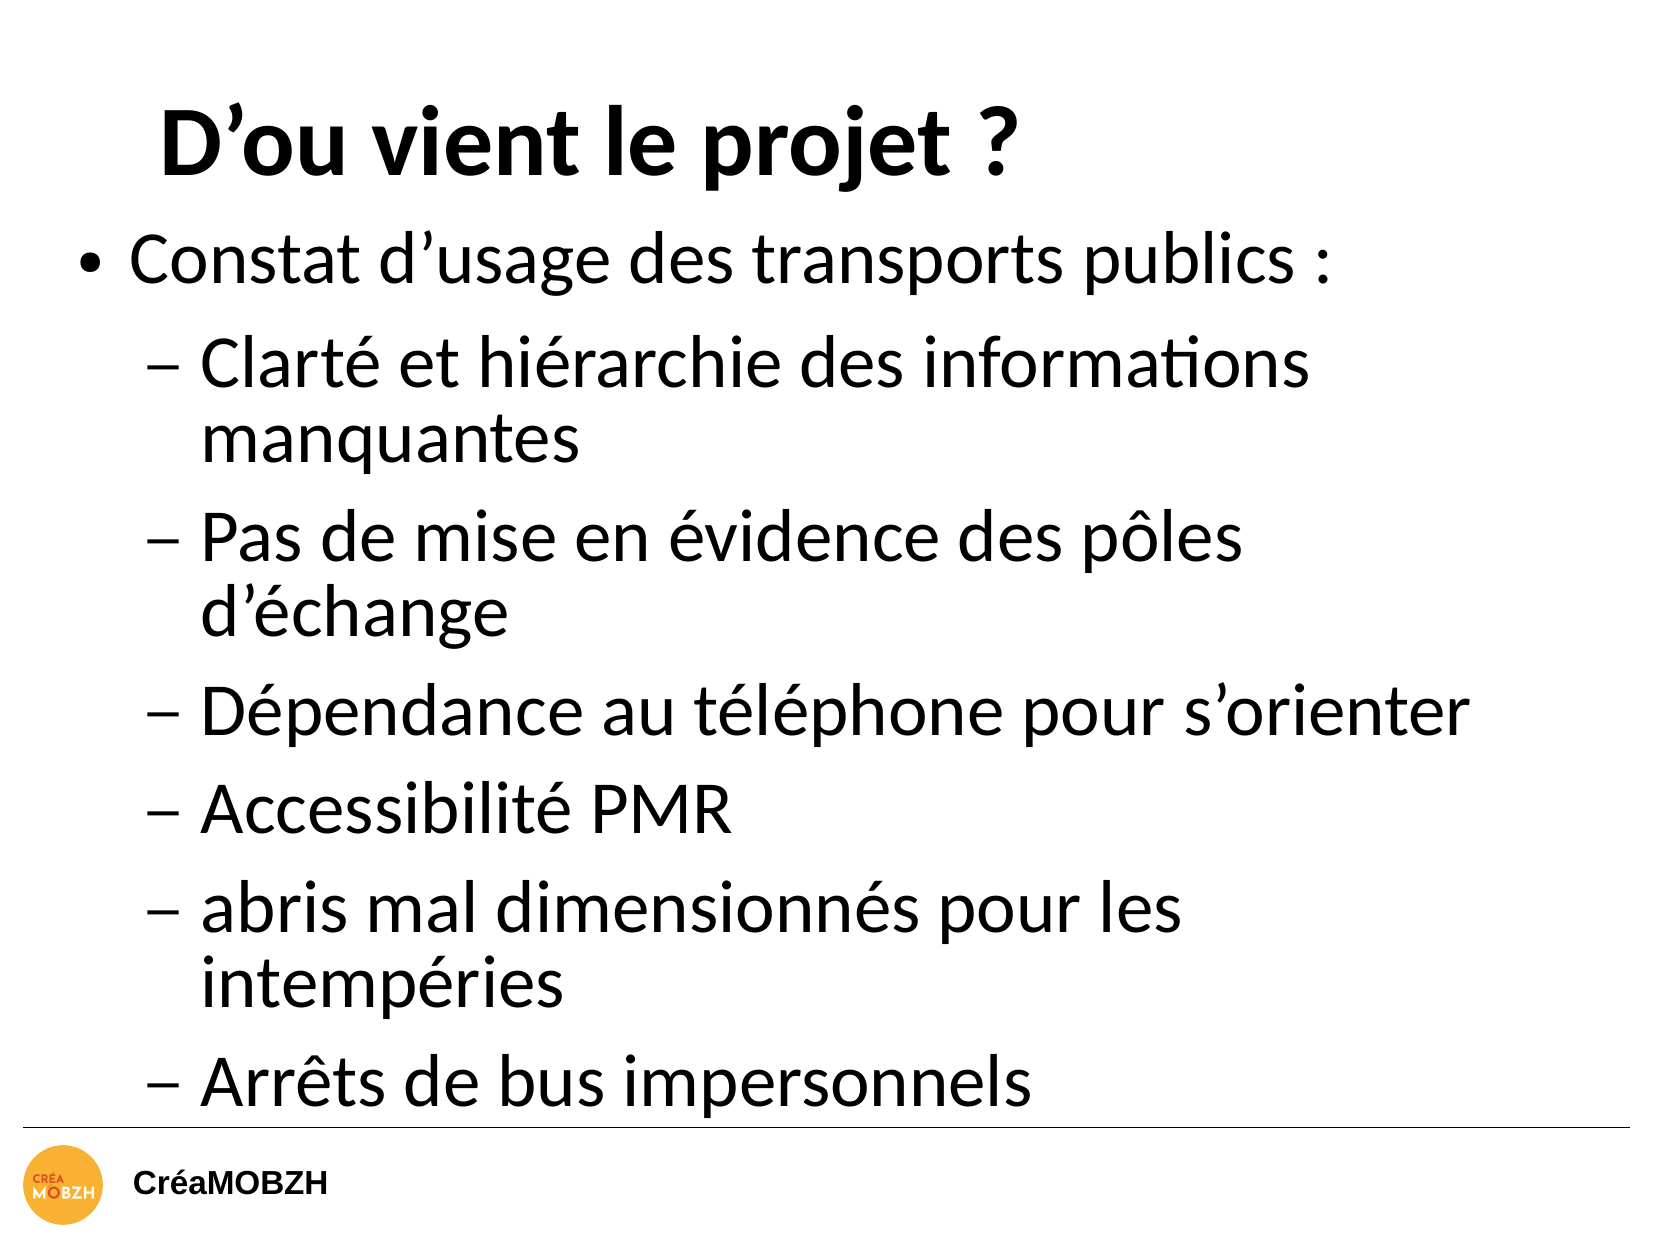

# D’ou vient le projet ?
Constat d’usage des transports publics :
Clarté et hiérarchie des informations manquantes
Pas de mise en évidence des pôles d’échange
Dépendance au téléphone pour s’orienter
Accessibilité PMR
abris mal dimensionnés pour les intempéries
Arrêts de bus impersonnels
CréaMOBZH